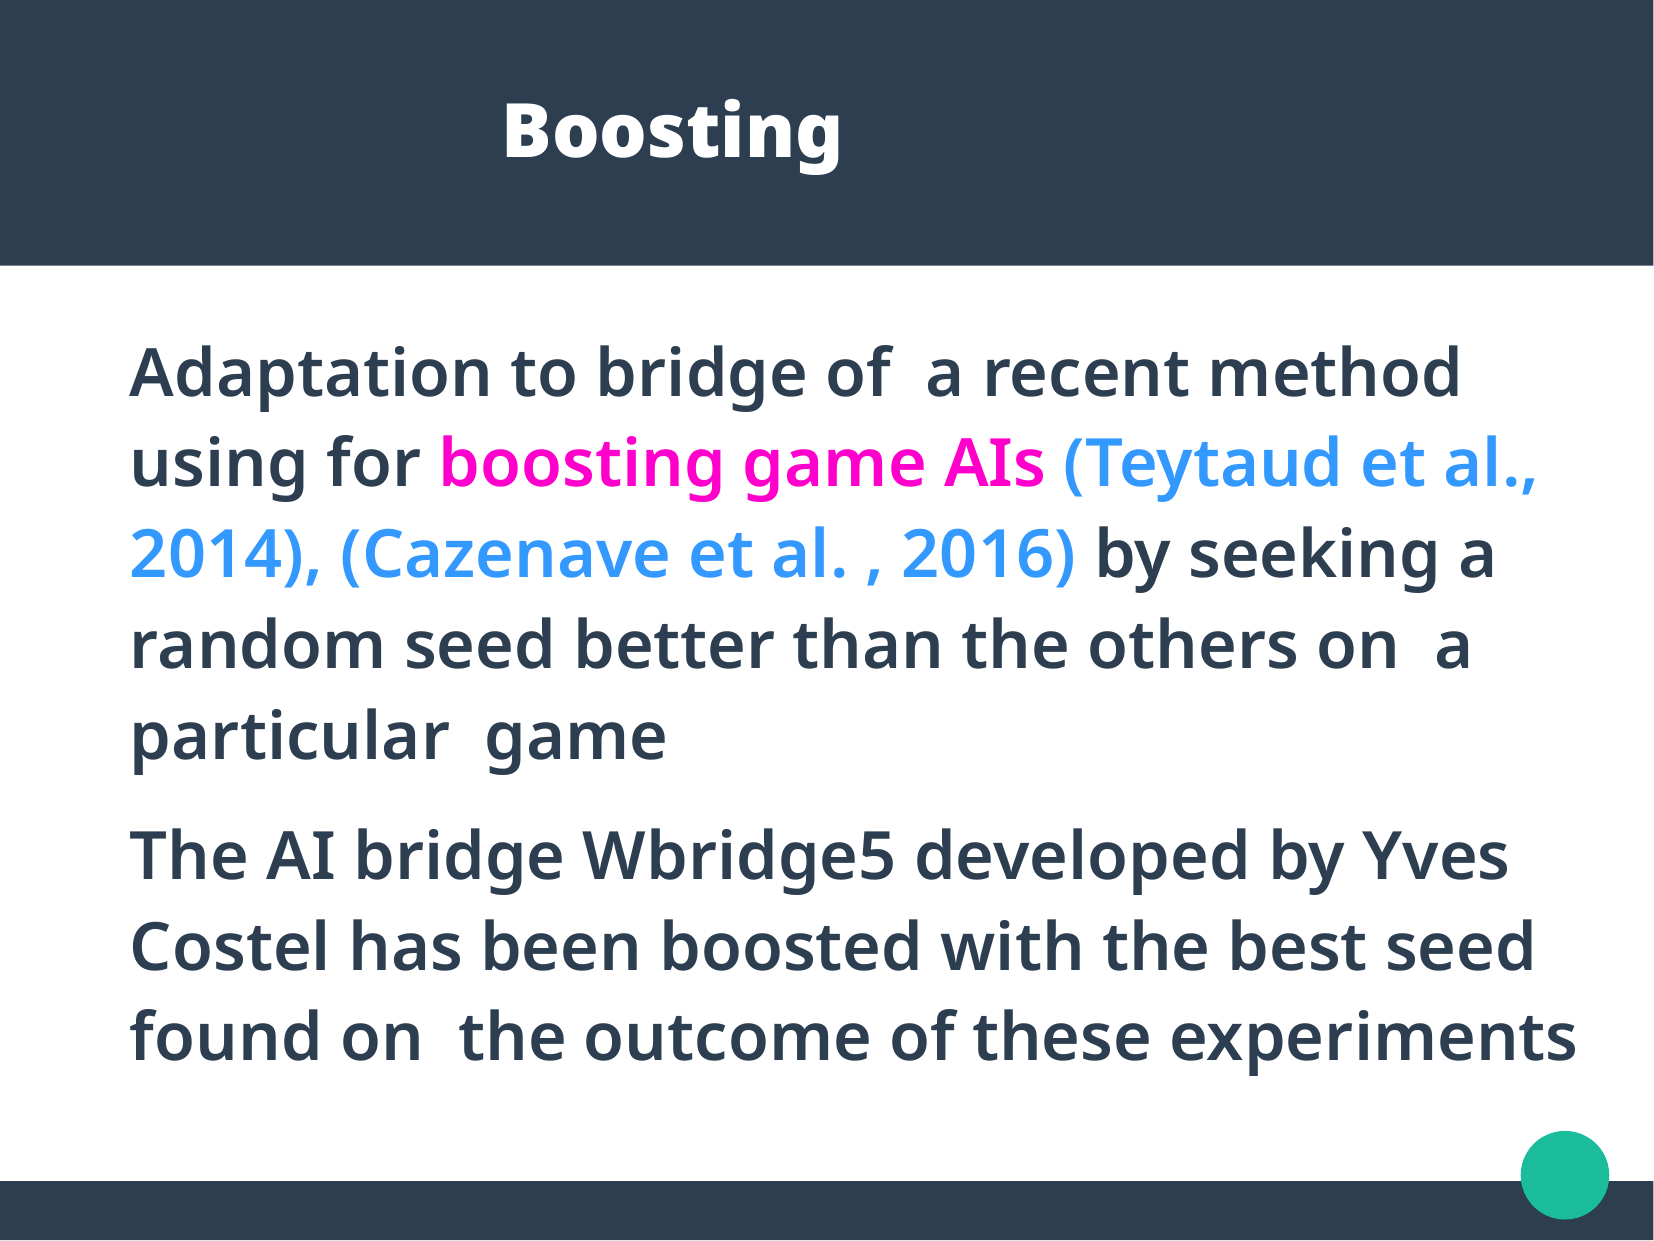

# Boosting
Adaptation to bridge of a recent method using for boosting game AIs (Teytaud et al., 2014), (Cazenave et al. , 2016) by seeking a random seed better than the others on a particular game
The AI bridge Wbridge5 developed by Yves Costel has been boosted with the best seed found on the outcome of these experiments